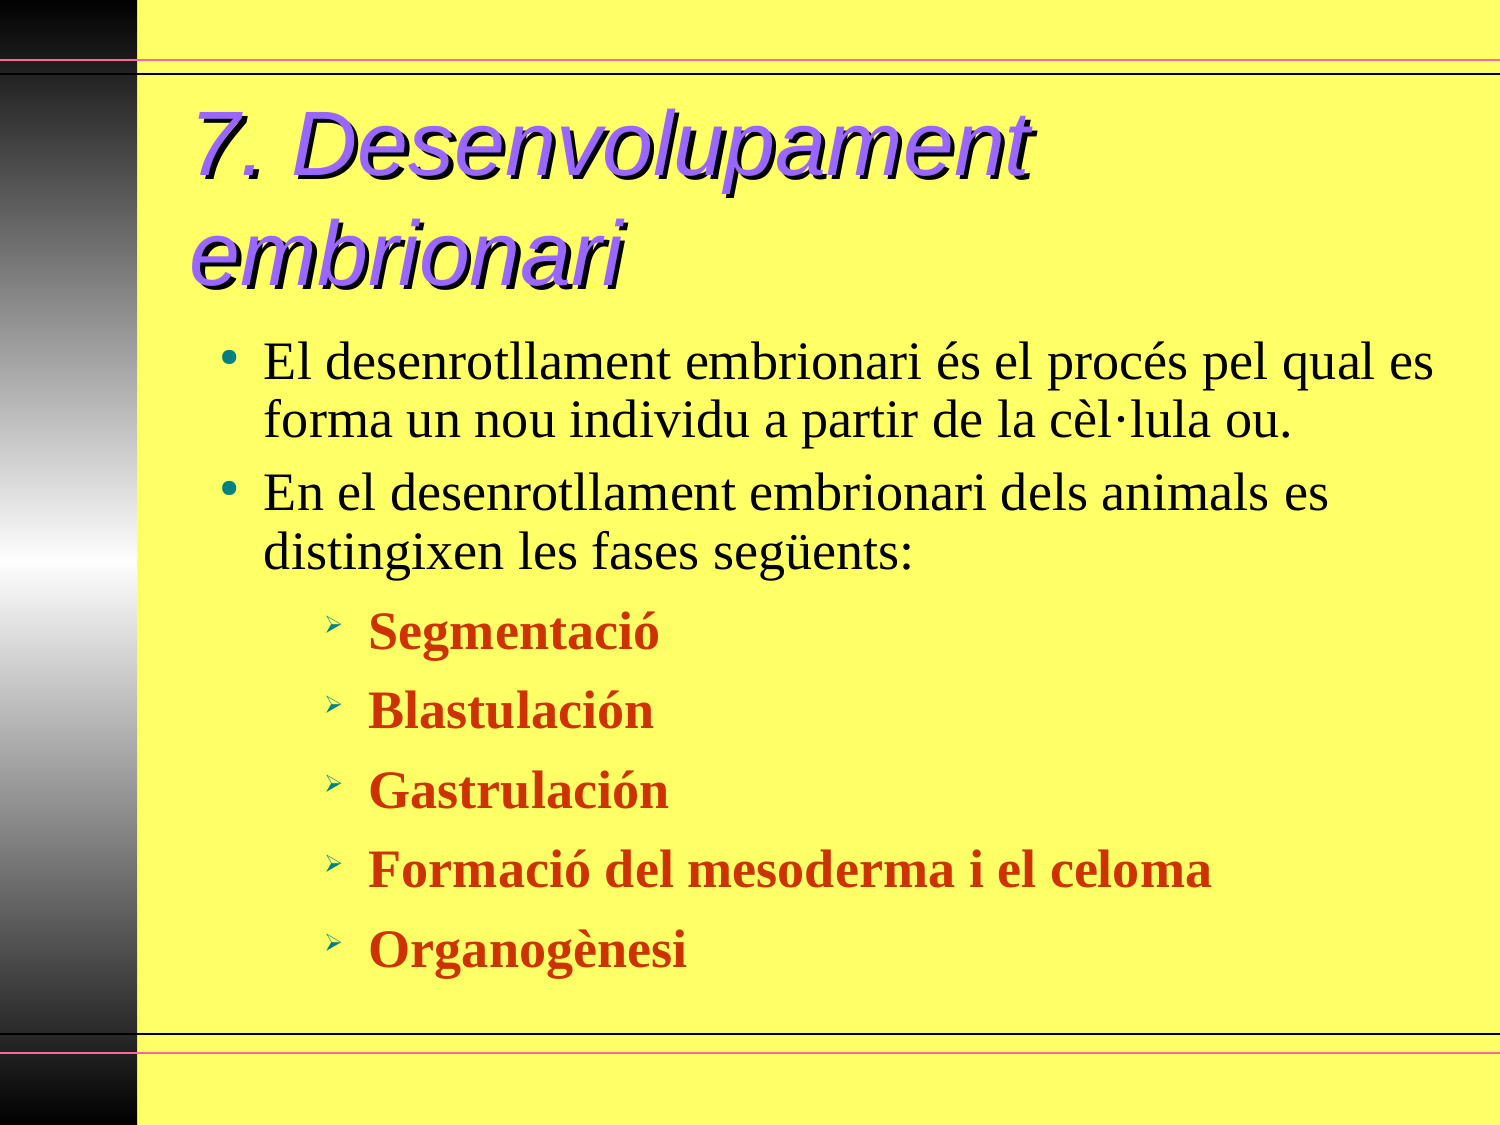

# 7. Desenvolupament embrionari
El desenrotllament embrionari és el procés pel qual es forma un nou individu a partir de la cèl·lula ou.
En el desenrotllament embrionari dels animals es distingixen les fases següents:
Segmentació
Blastulación
Gastrulación
Formació del mesoderma i el celoma
Organogènesi